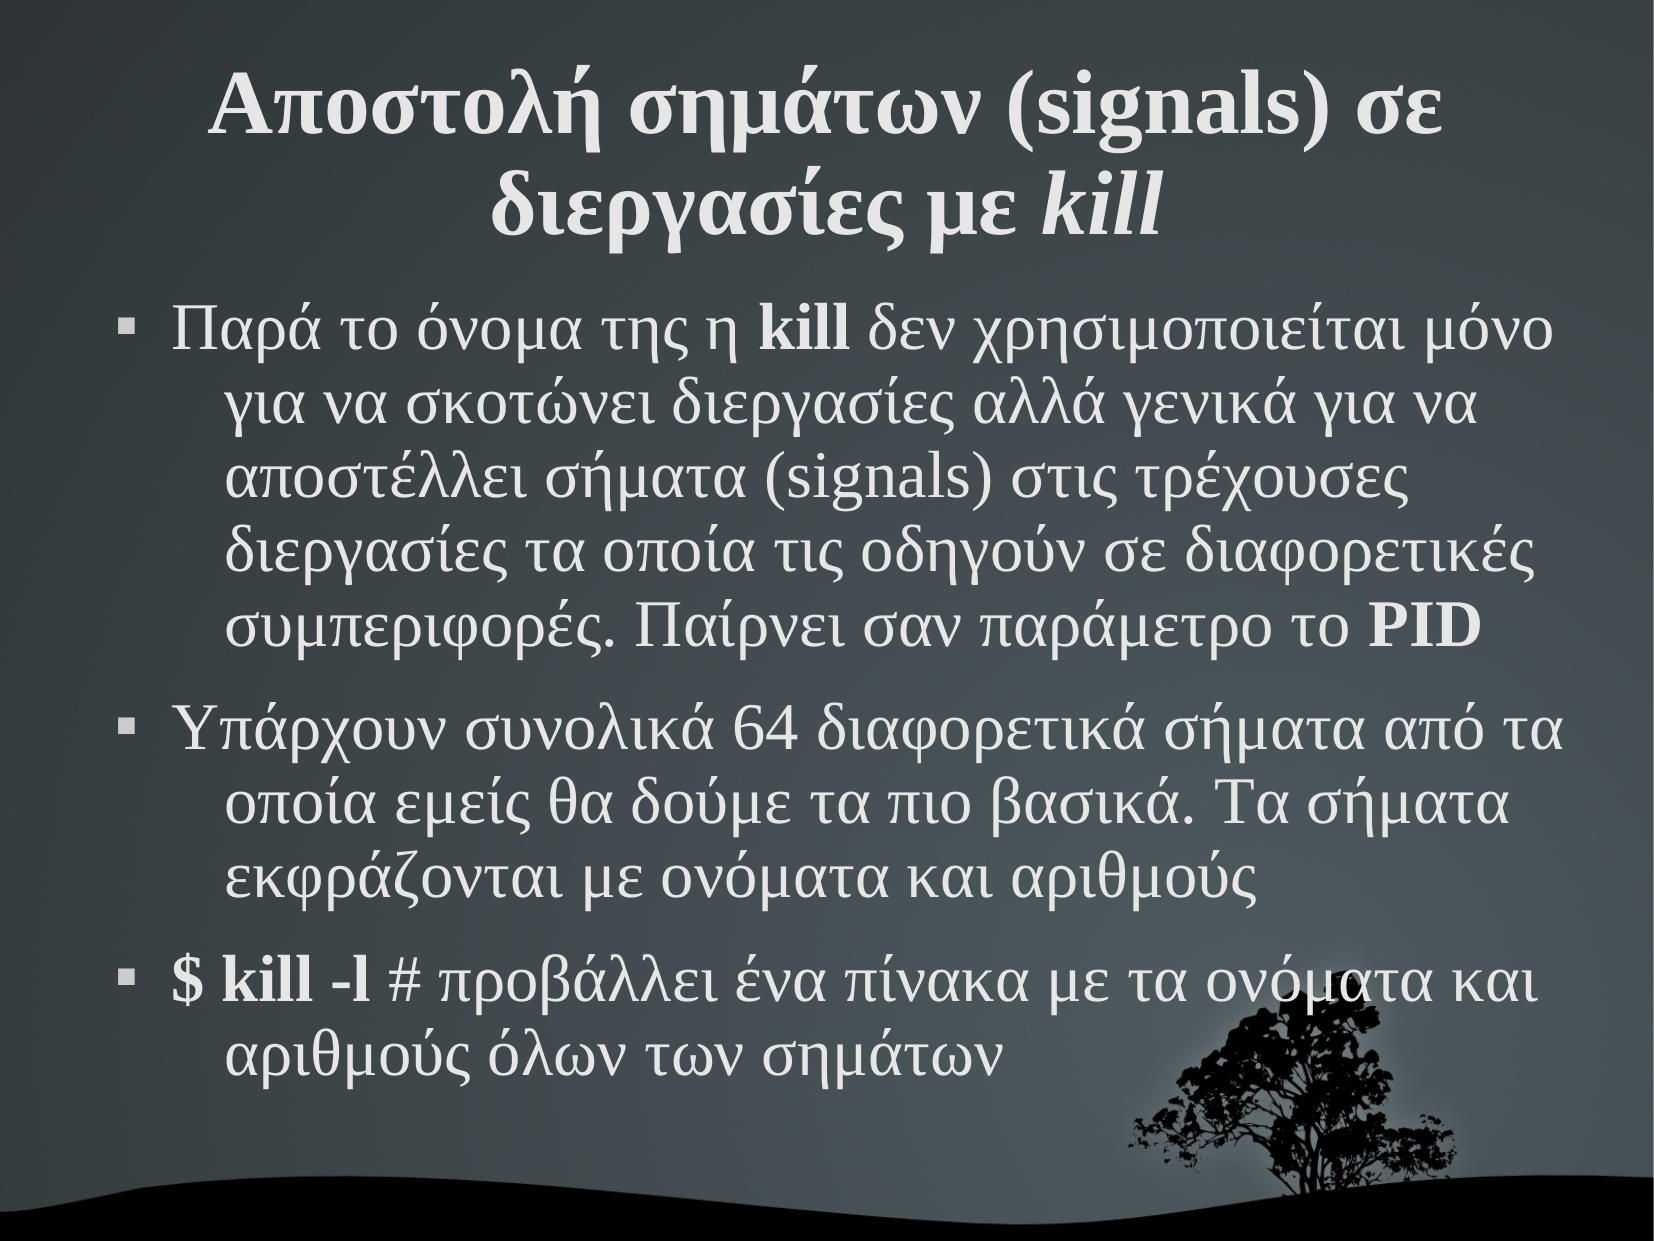

# Αποστολή σημάτων (signals) σε διεργασίες με kill
Παρά το όνομα της η kill δεν χρησιμοποιείται μόνο για να σκοτώνει διεργασίες αλλά γενικά για να αποστέλλει σήματα (signals) στις τρέχουσες διεργασίες τα οποία τις οδηγούν σε διαφορετικές συμπεριφορές. Παίρνει σαν παράμετρο το PID
Υπάρχουν συνολικά 64 διαφορετικά σήματα από τα οποία εμείς θα δούμε τα πιο βασικά. Τα σήματα εκφράζονται με ονόματα και αριθμούς
$ kill -l # προβάλλει ένα πίνακα με τα ονόματα και αριθμούς όλων των σημάτων